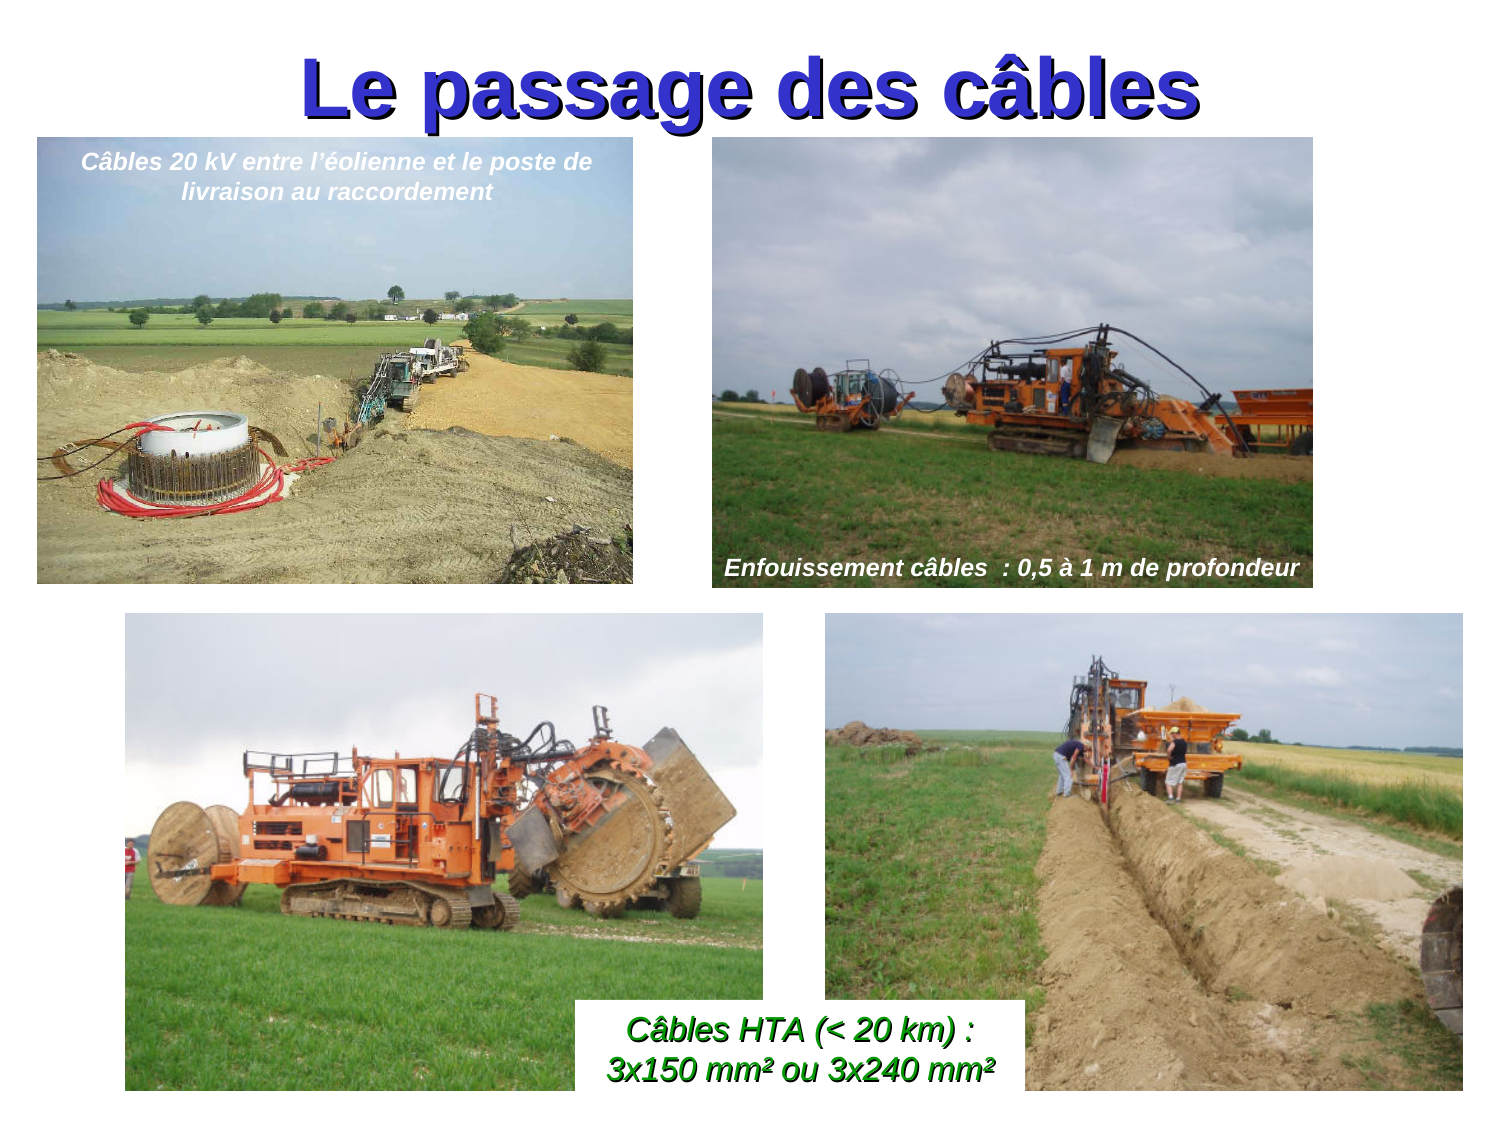

Le passage des câbles
Câbles 20 kV entre l’éolienne et le poste de livraison au raccordement
Enfouissement câbles : 0,5 à 1 m de profondeur
Câbles HTA (< 20 km) : 3x150 mm² ou 3x240 mm²